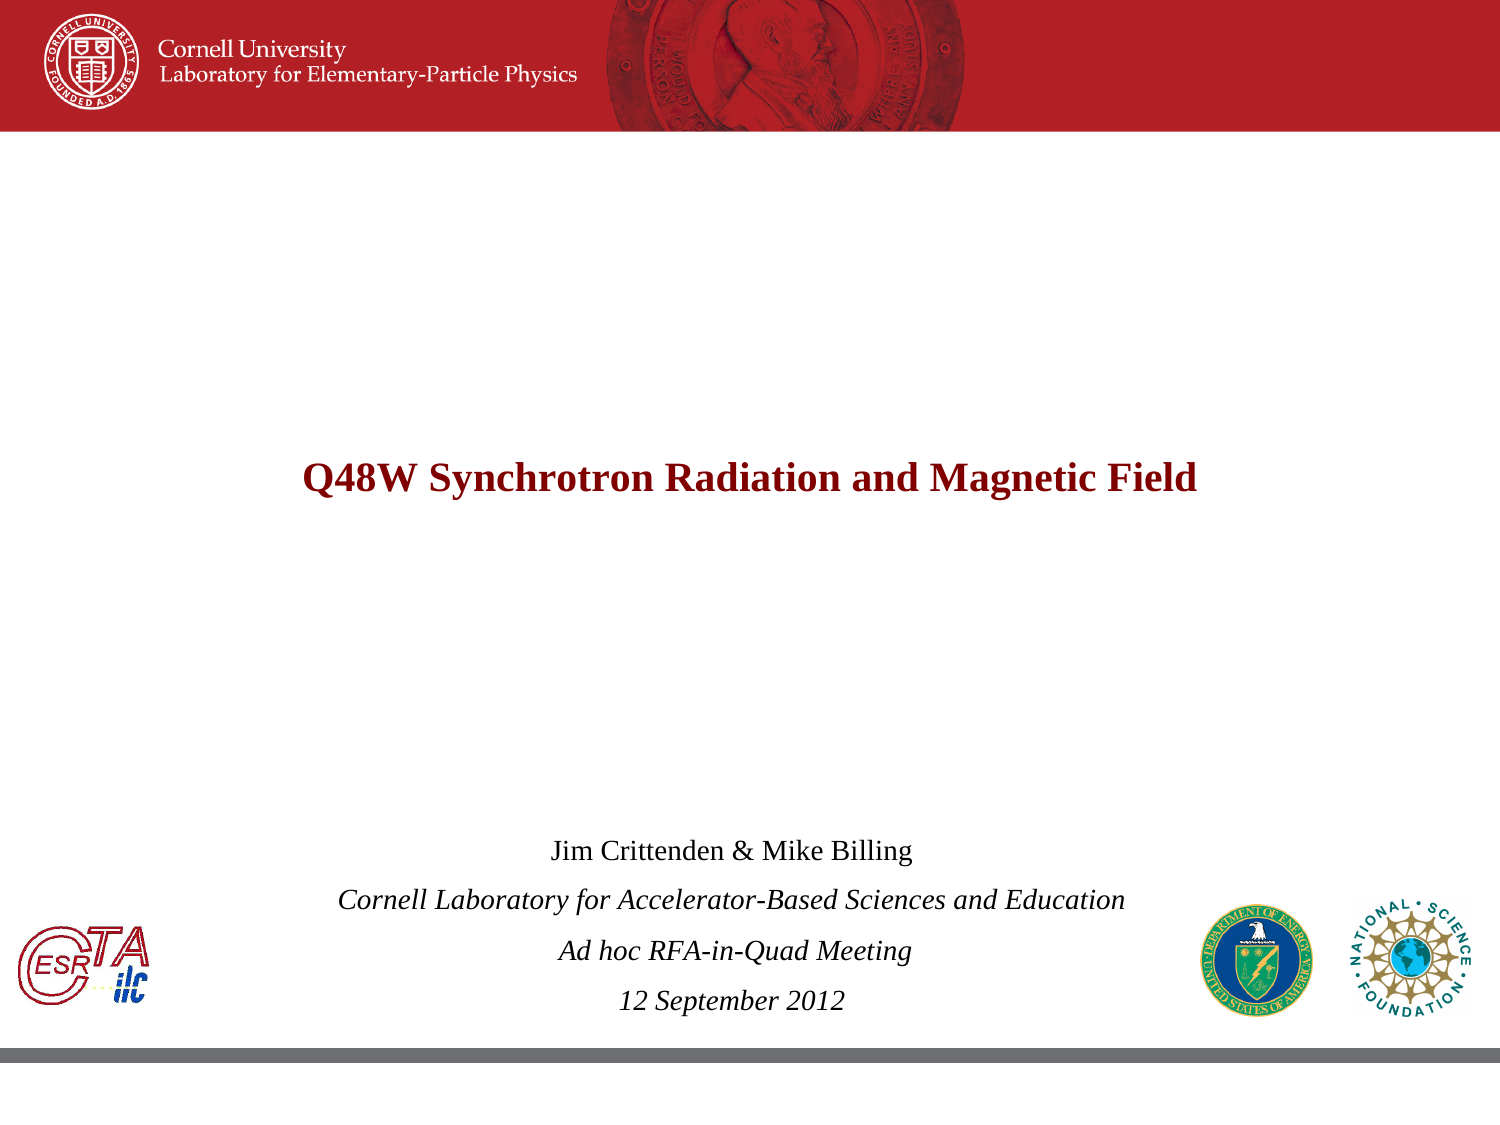

Q48W Synchrotron Radiation and Magnetic Field
# Jim Crittenden & Mike Billing
Cornell Laboratory for Accelerator-Based Sciences and Education
 Ad hoc RFA-in-Quad Meeting
12 September 2012